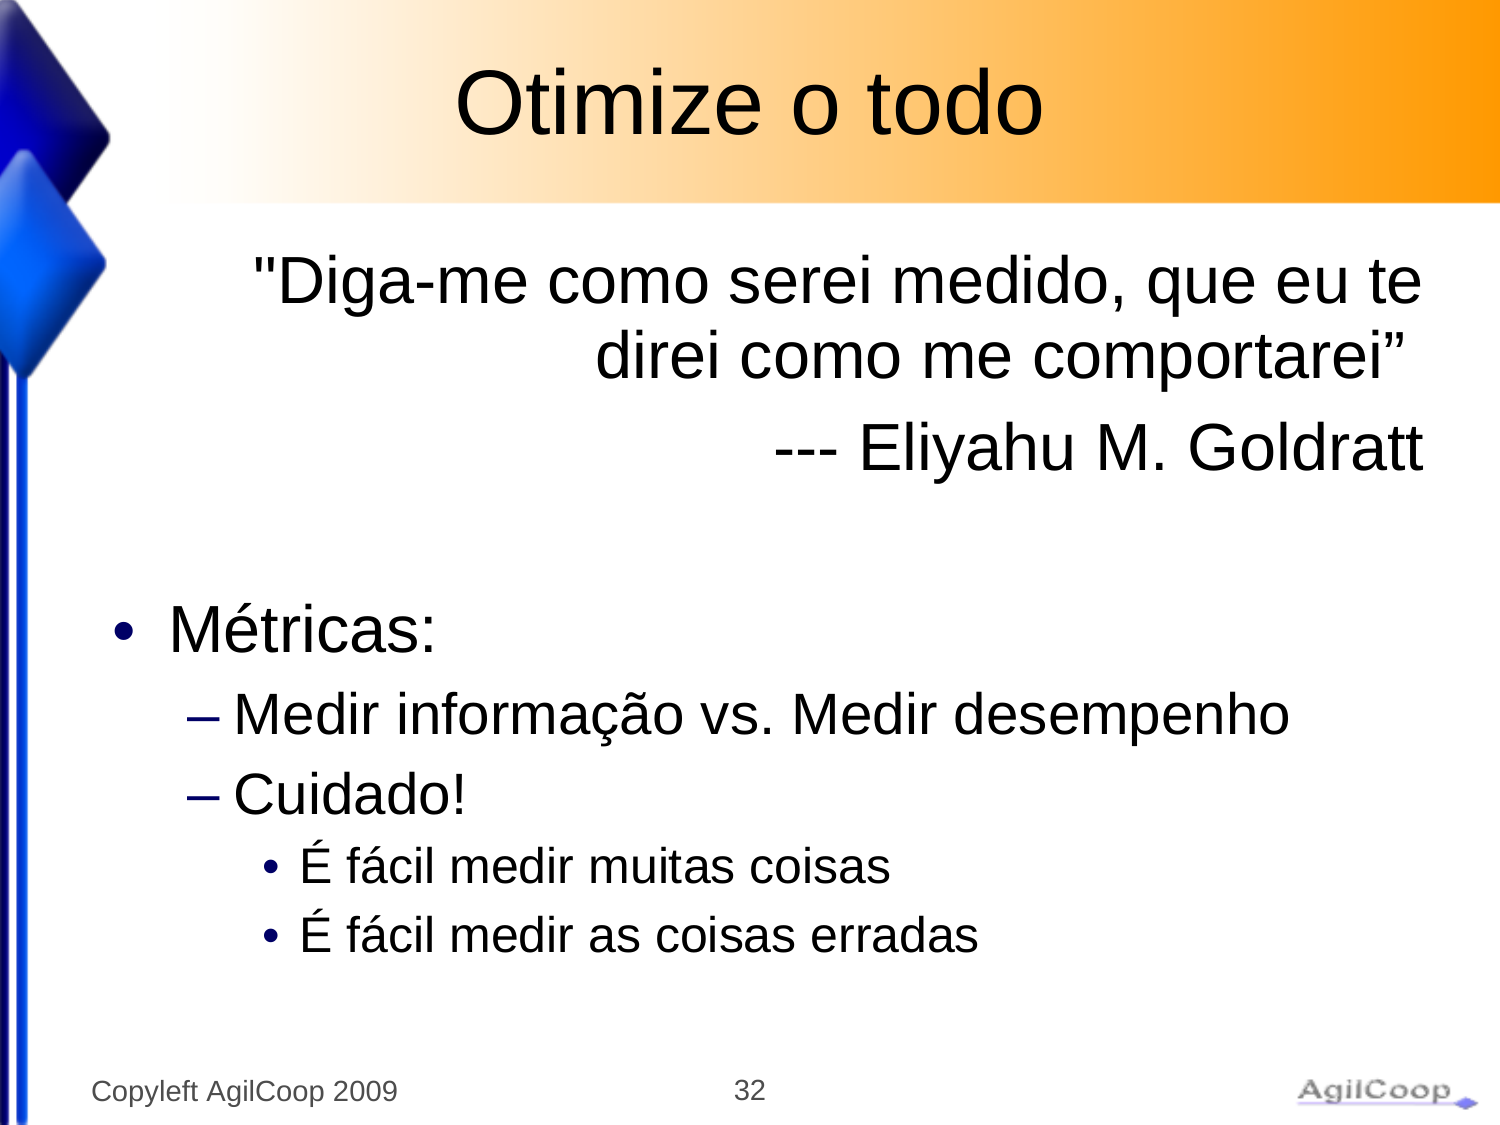

# Otimize o todo
"Diga-me como serei medido, que eu te direi como me comportarei”
--- Eliyahu M. Goldratt
Métricas:
Medir informação vs. Medir desempenho
Cuidado!
É fácil medir muitas coisas
É fácil medir as coisas erradas
Copyleft AgilCoop 2009
32